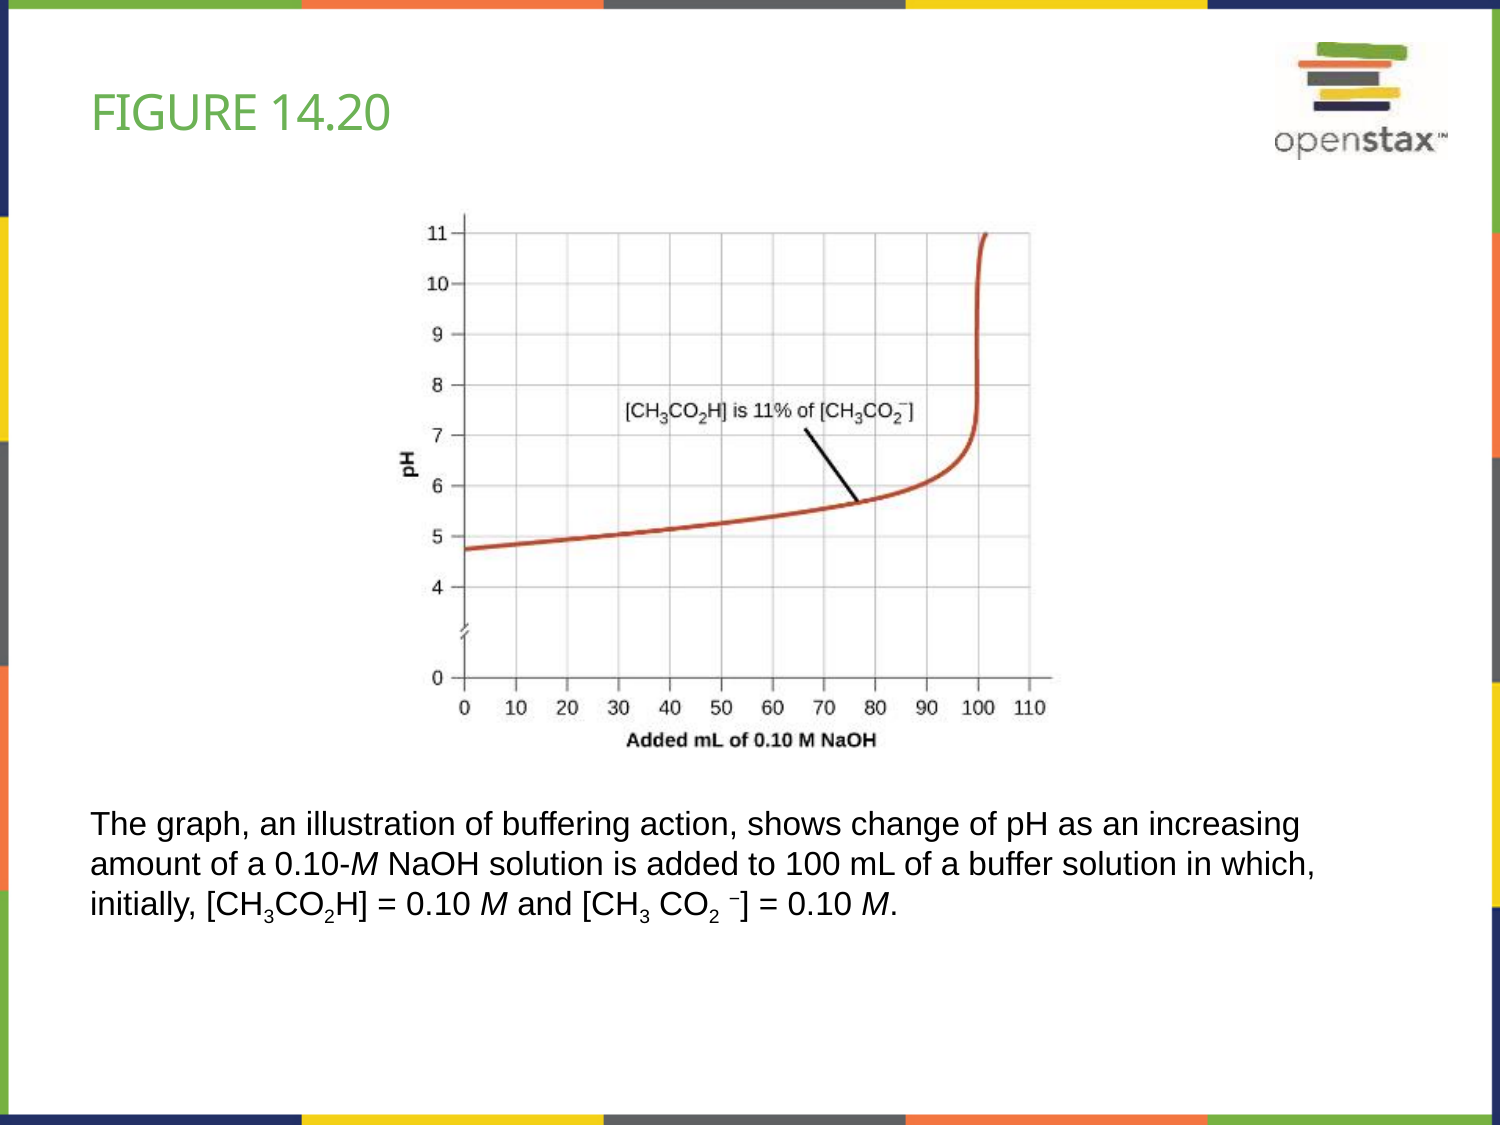

# Figure 14.20
The graph, an illustration of buffering action, shows change of pH as an increasing amount of a 0.10-M NaOH solution is added to 100 mL of a buffer solution in which, initially, [CH3CO2H] = 0.10 M and [CH3 CO2 −] = 0.10 M.